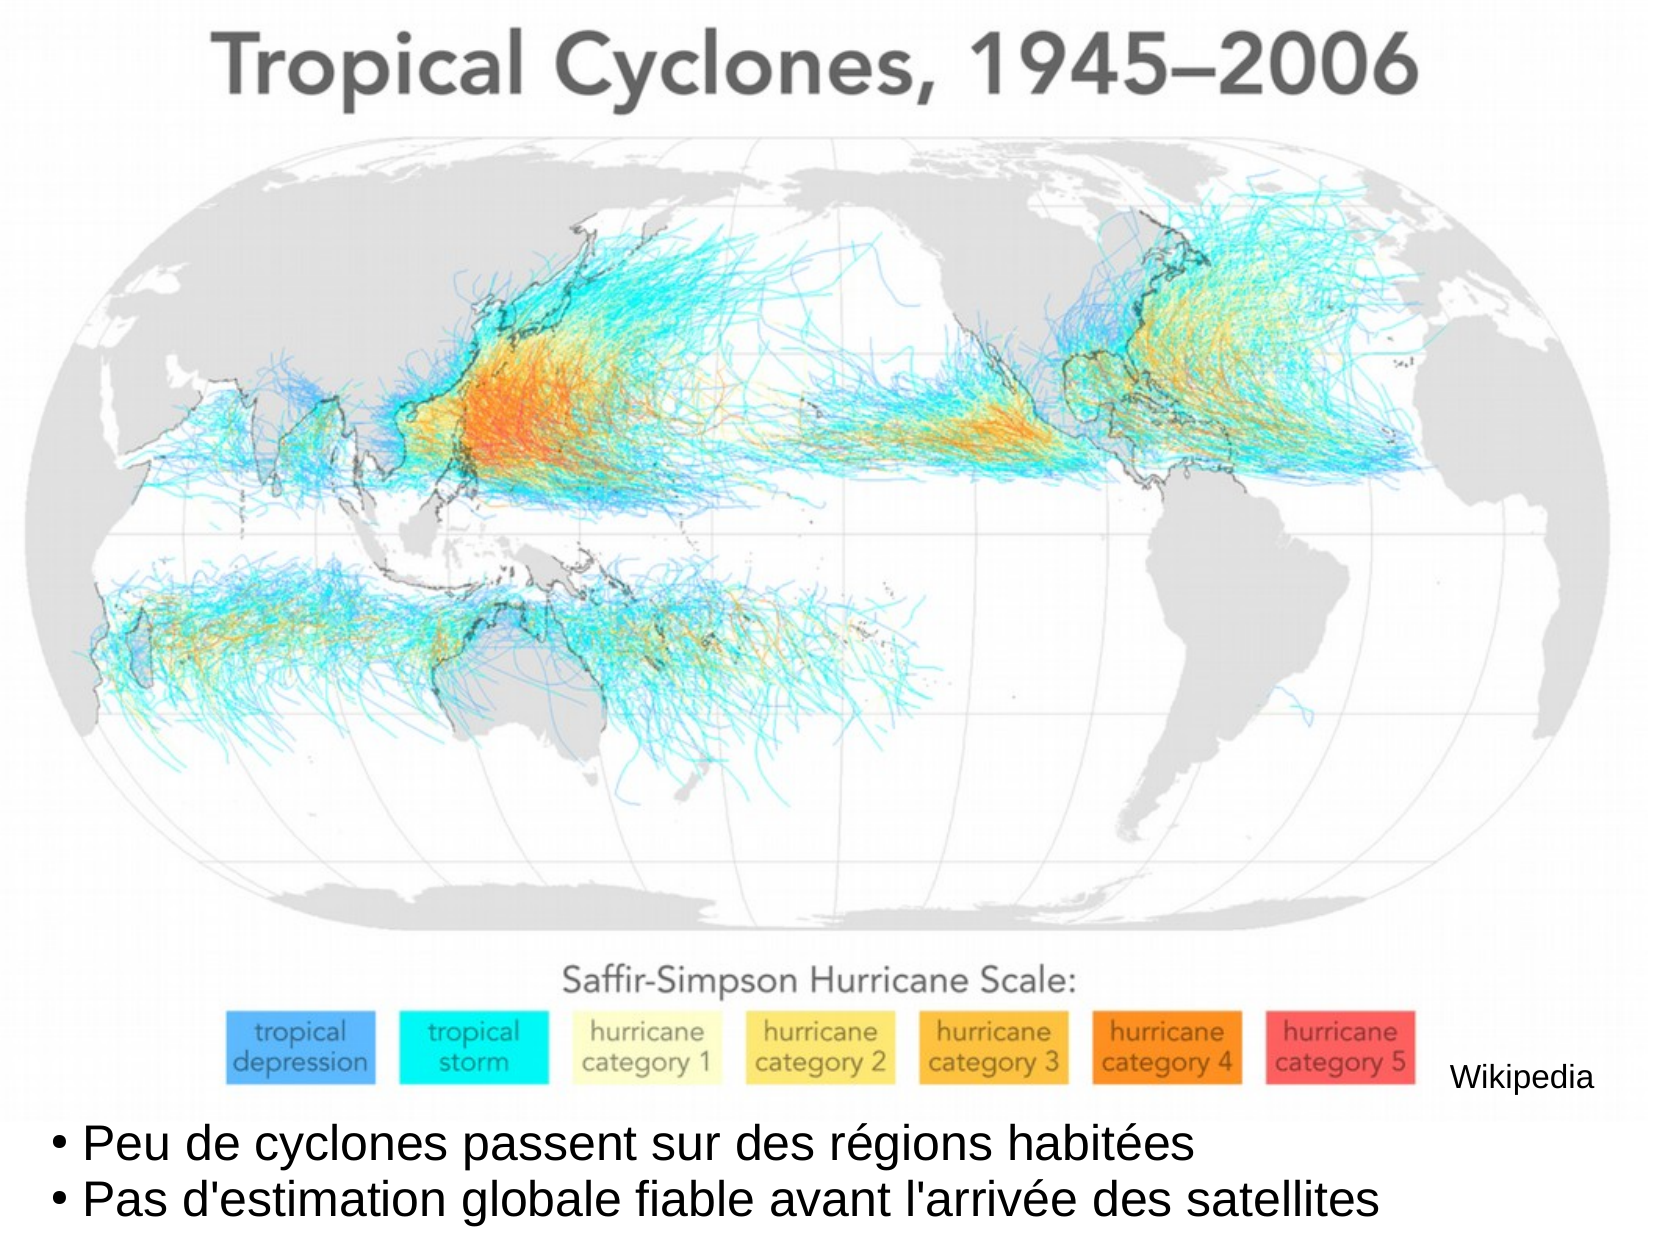

Wikipedia
 Peu de cyclones passent sur des régions habitées
 Pas d'estimation globale fiable avant l'arrivée des satellites